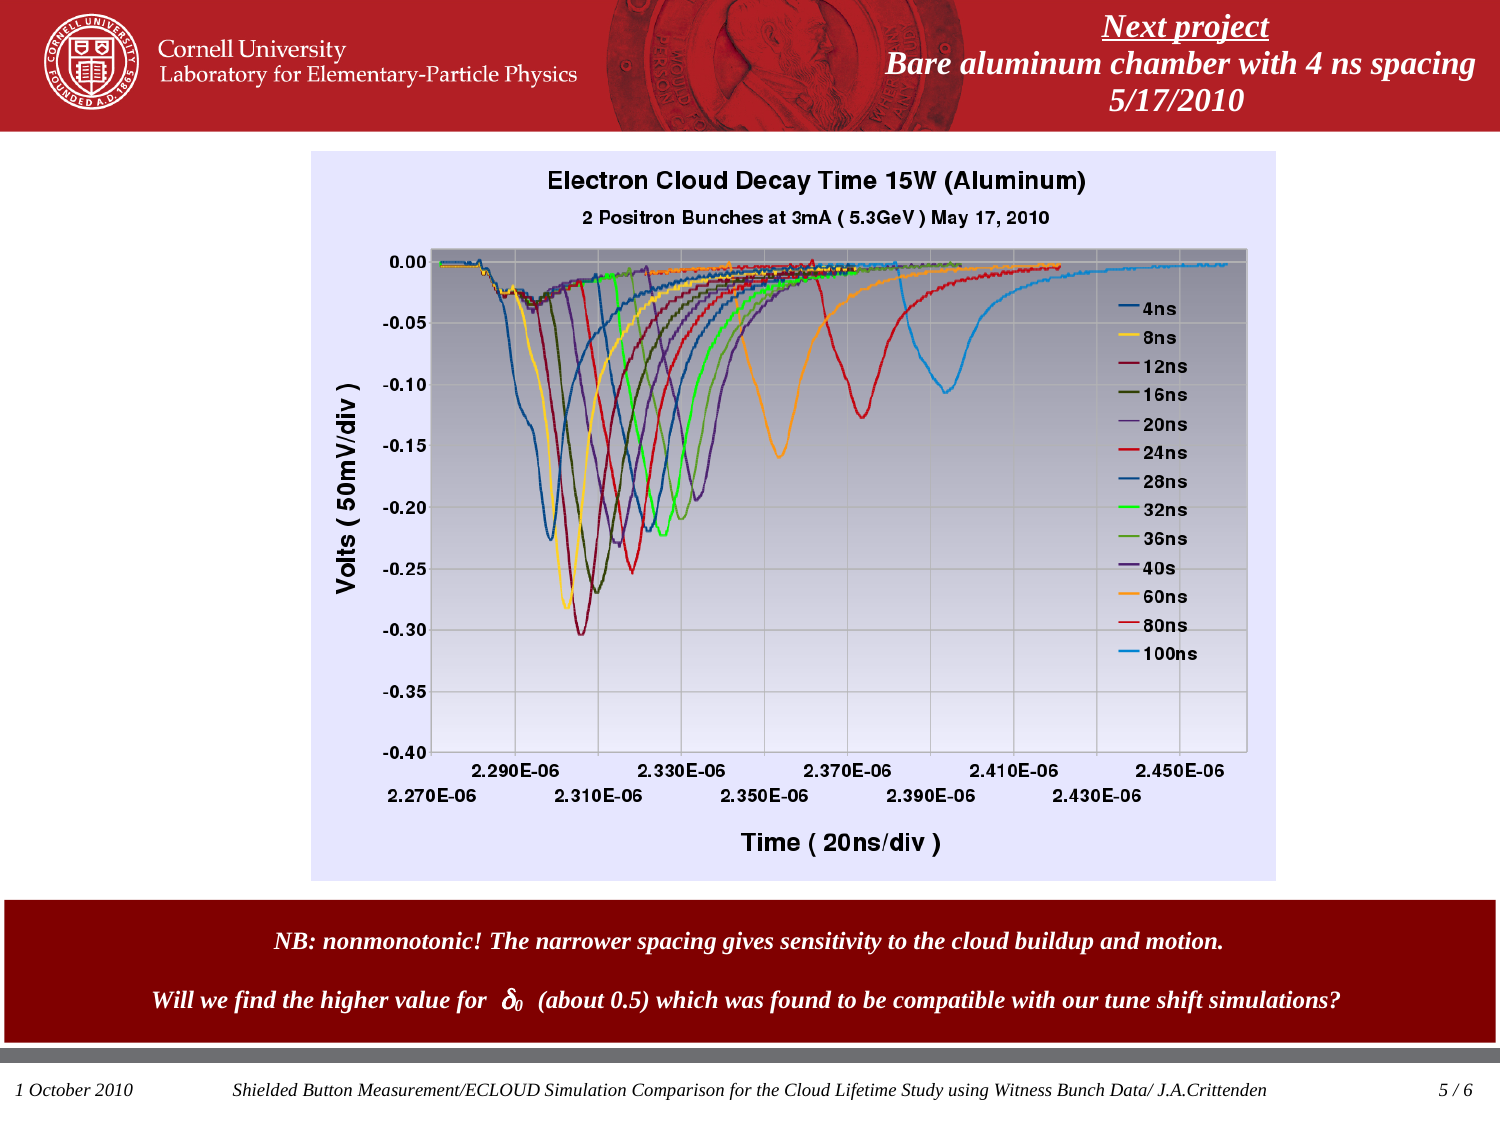

Next project
Bare aluminum chamber with 4 ns spacing
5/17/2010
NB: nonmonotonic! The narrower spacing gives sensitivity to the cloud buildup and motion.
Will we find the higher value for d0 (about 0.5) which was found to be compatible with our tune shift simulations?